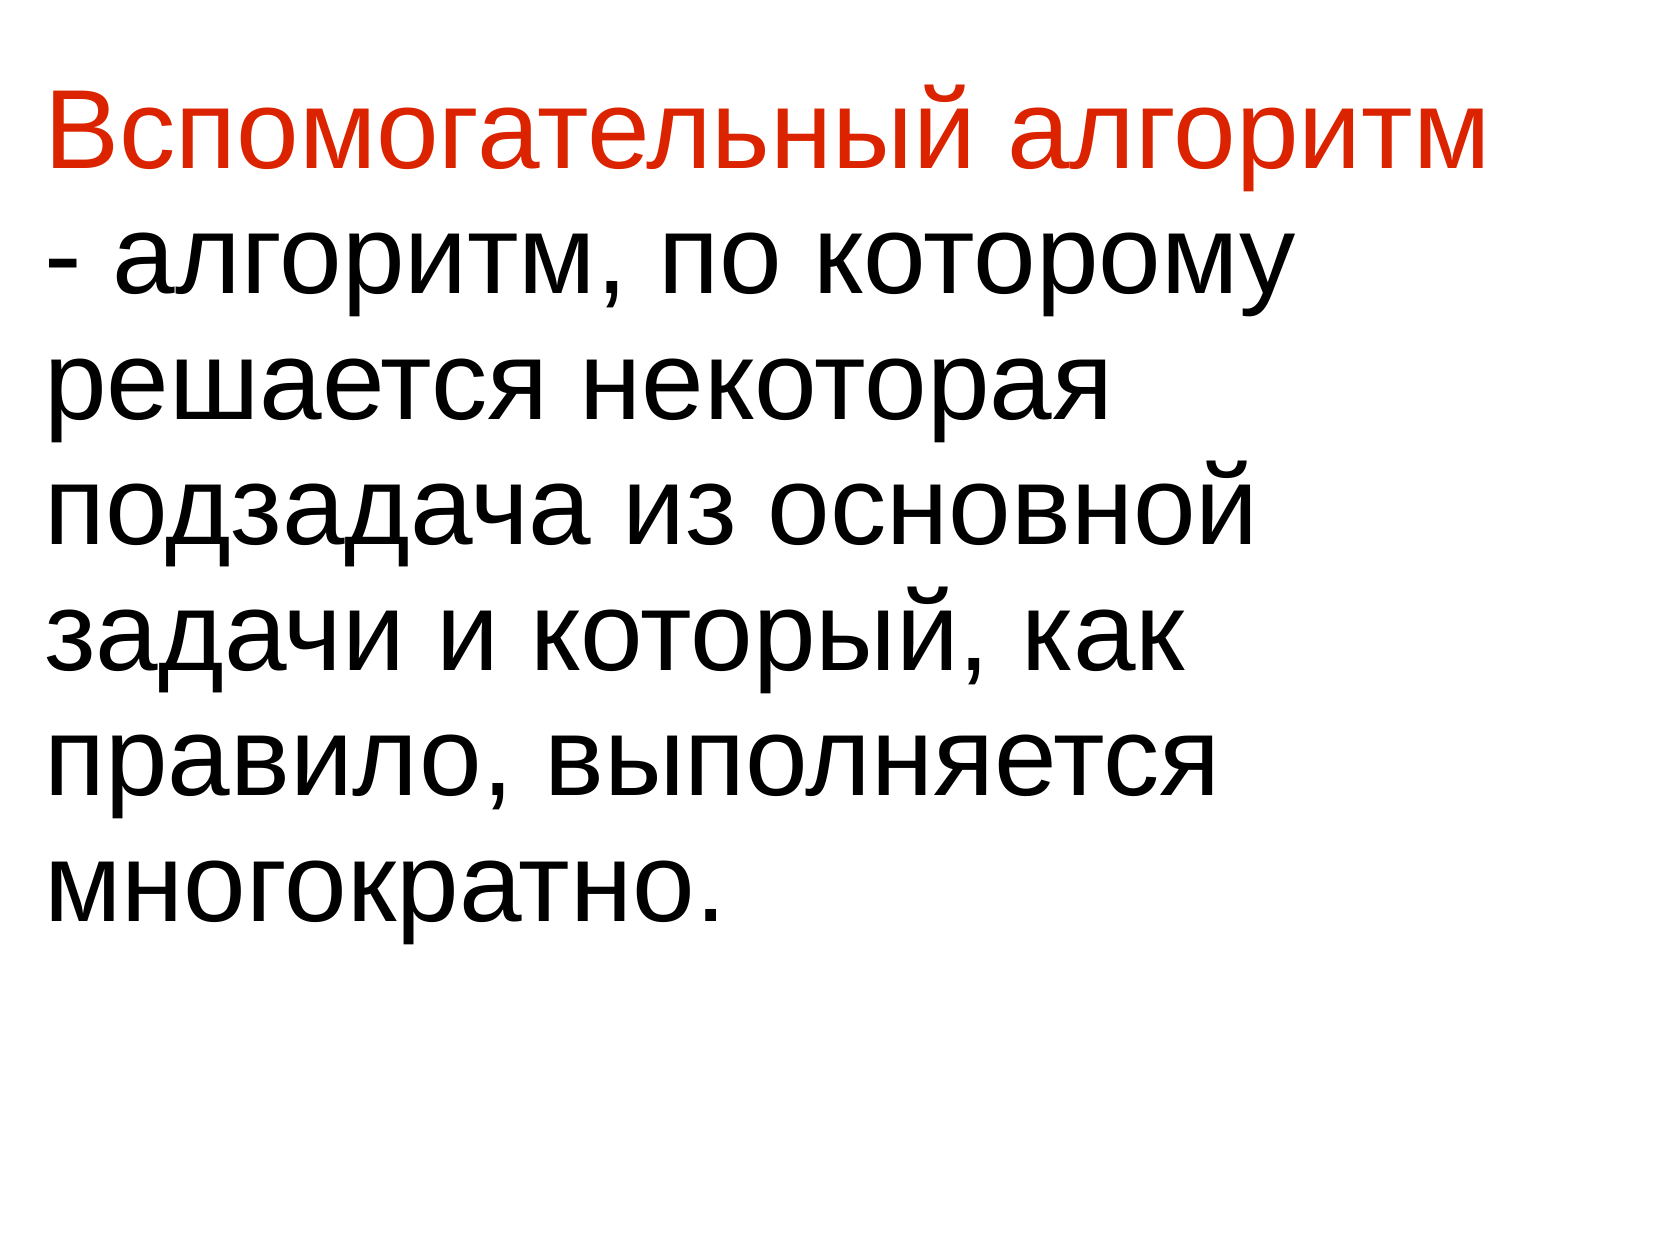

Вспомогательный алгоритм
- алгоритм, по которому решается некоторая подзадача из основной задачи и который, как правило, выполняется многократно.